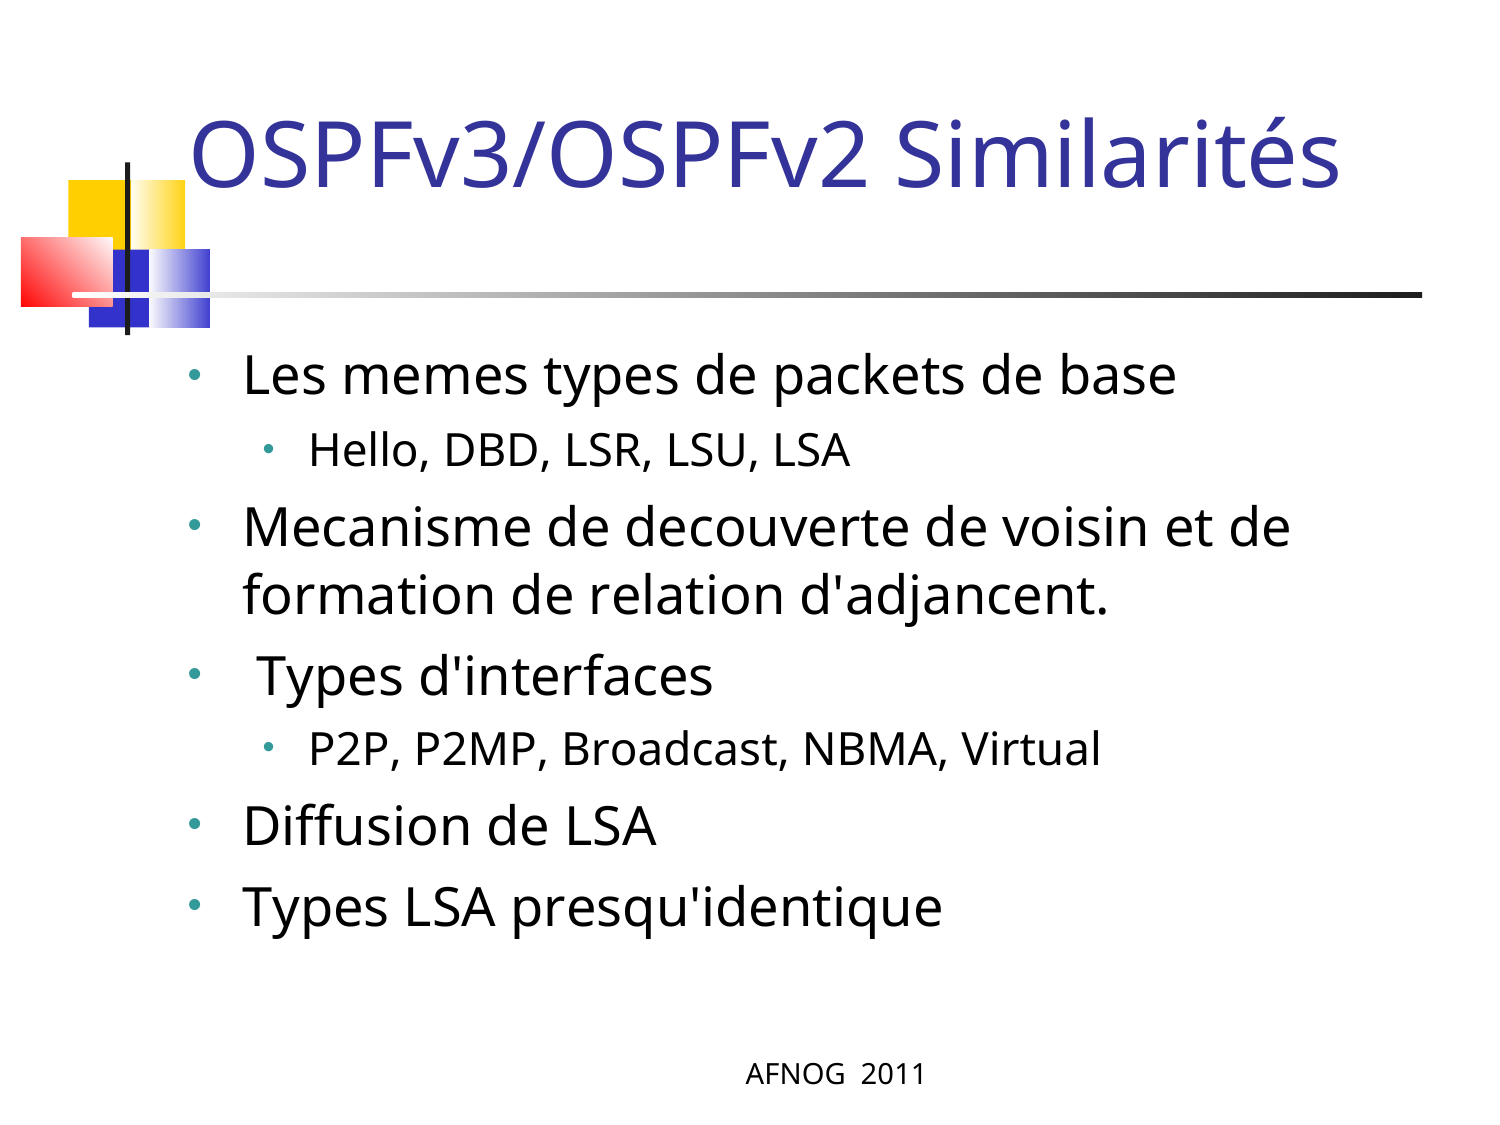

# OSPFv3/OSPFv2 Similarités
Les memes types de packets de base
Hello, DBD, LSR, LSU, LSA
Mecanisme de decouverte de voisin et de formation de relation d'adjancent.
 Types d'interfaces
P2P, P2MP, Broadcast, NBMA, Virtual
Diffusion de LSA
Types LSA presqu'identique
AFNOG 2011